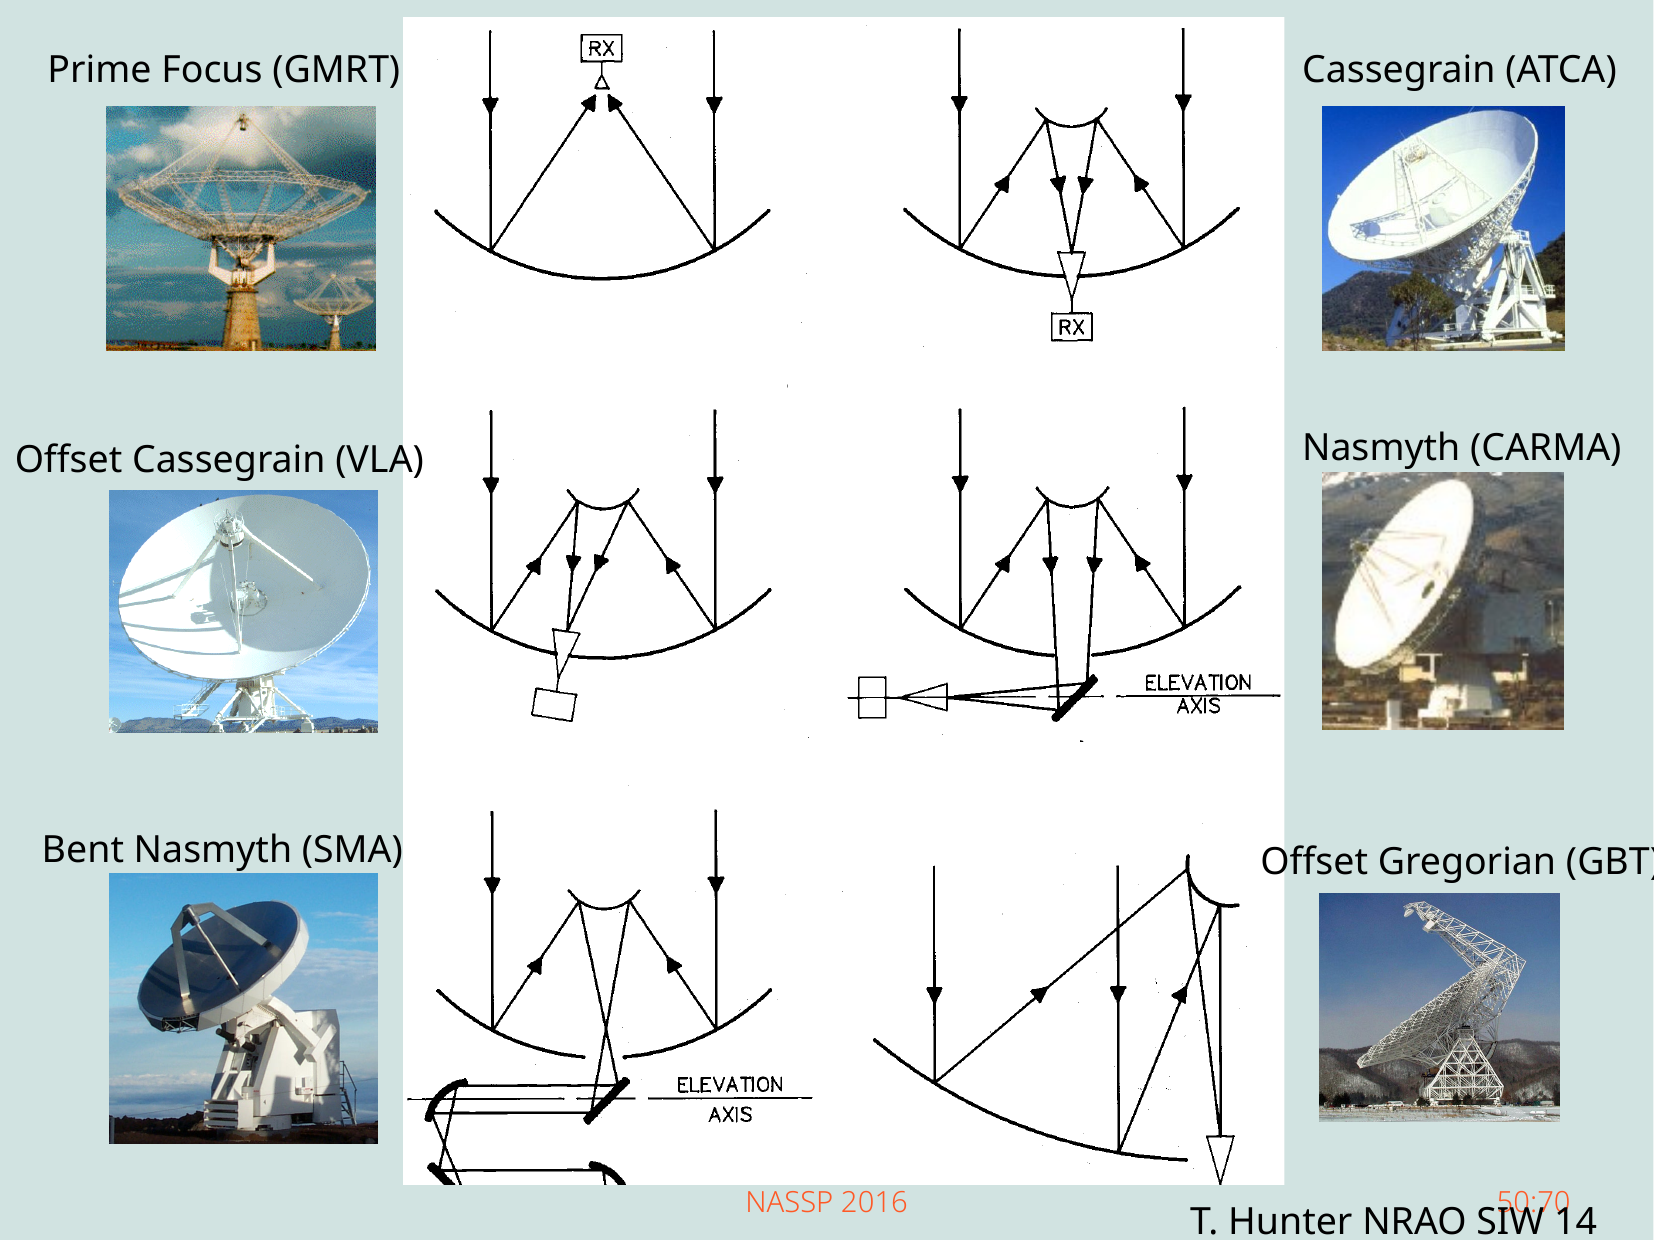

Prime Focus (GMRT)
Cassegrain (ATCA)
Nasmyth (CARMA)
Offset Cassegrain (VLA)
Bent Nasmyth (SMA)
Offset Gregorian (GBT)
NASSP 2016
50
T. Hunter NRAO SIW 14